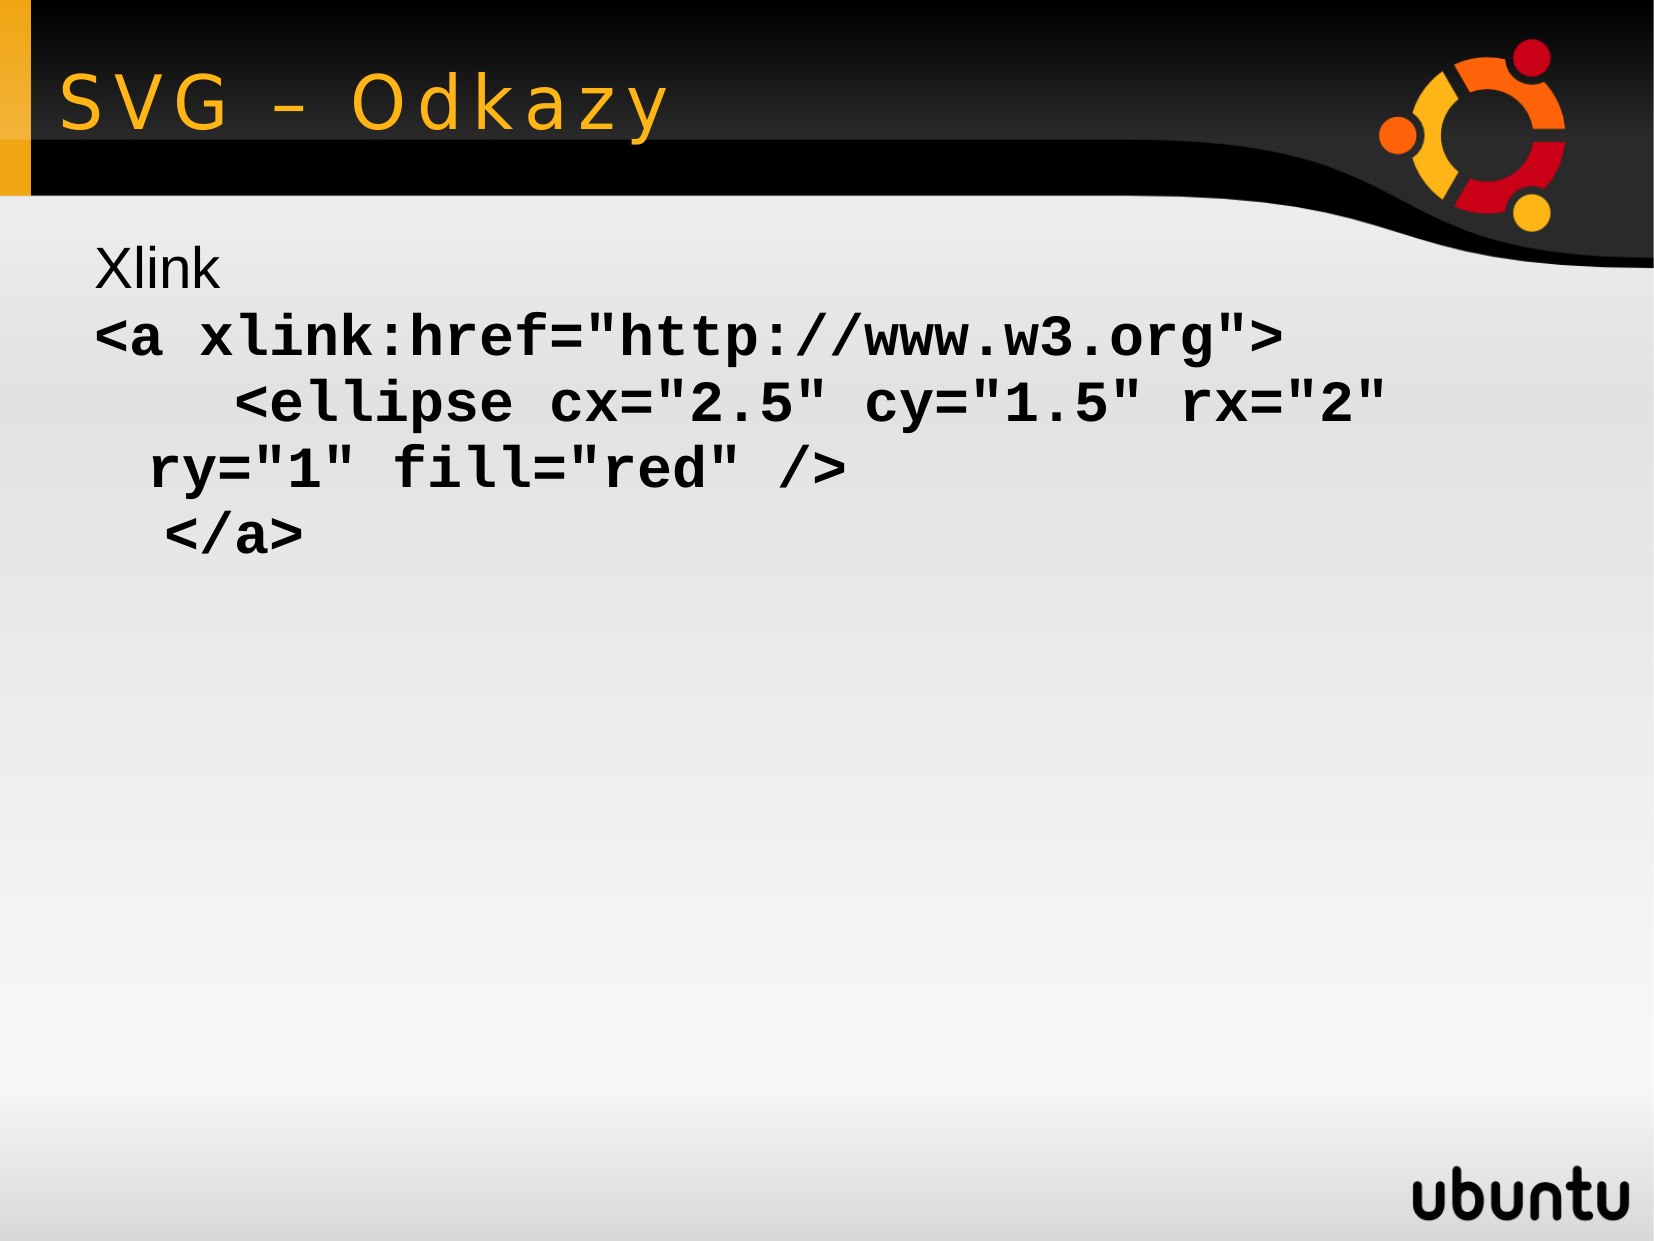

# SVG – Odkazy
Xlink
<a xlink:href="http://www.w3.org">
 <ellipse cx="2.5" cy="1.5" rx="2" ry="1" fill="red" />
 </a>